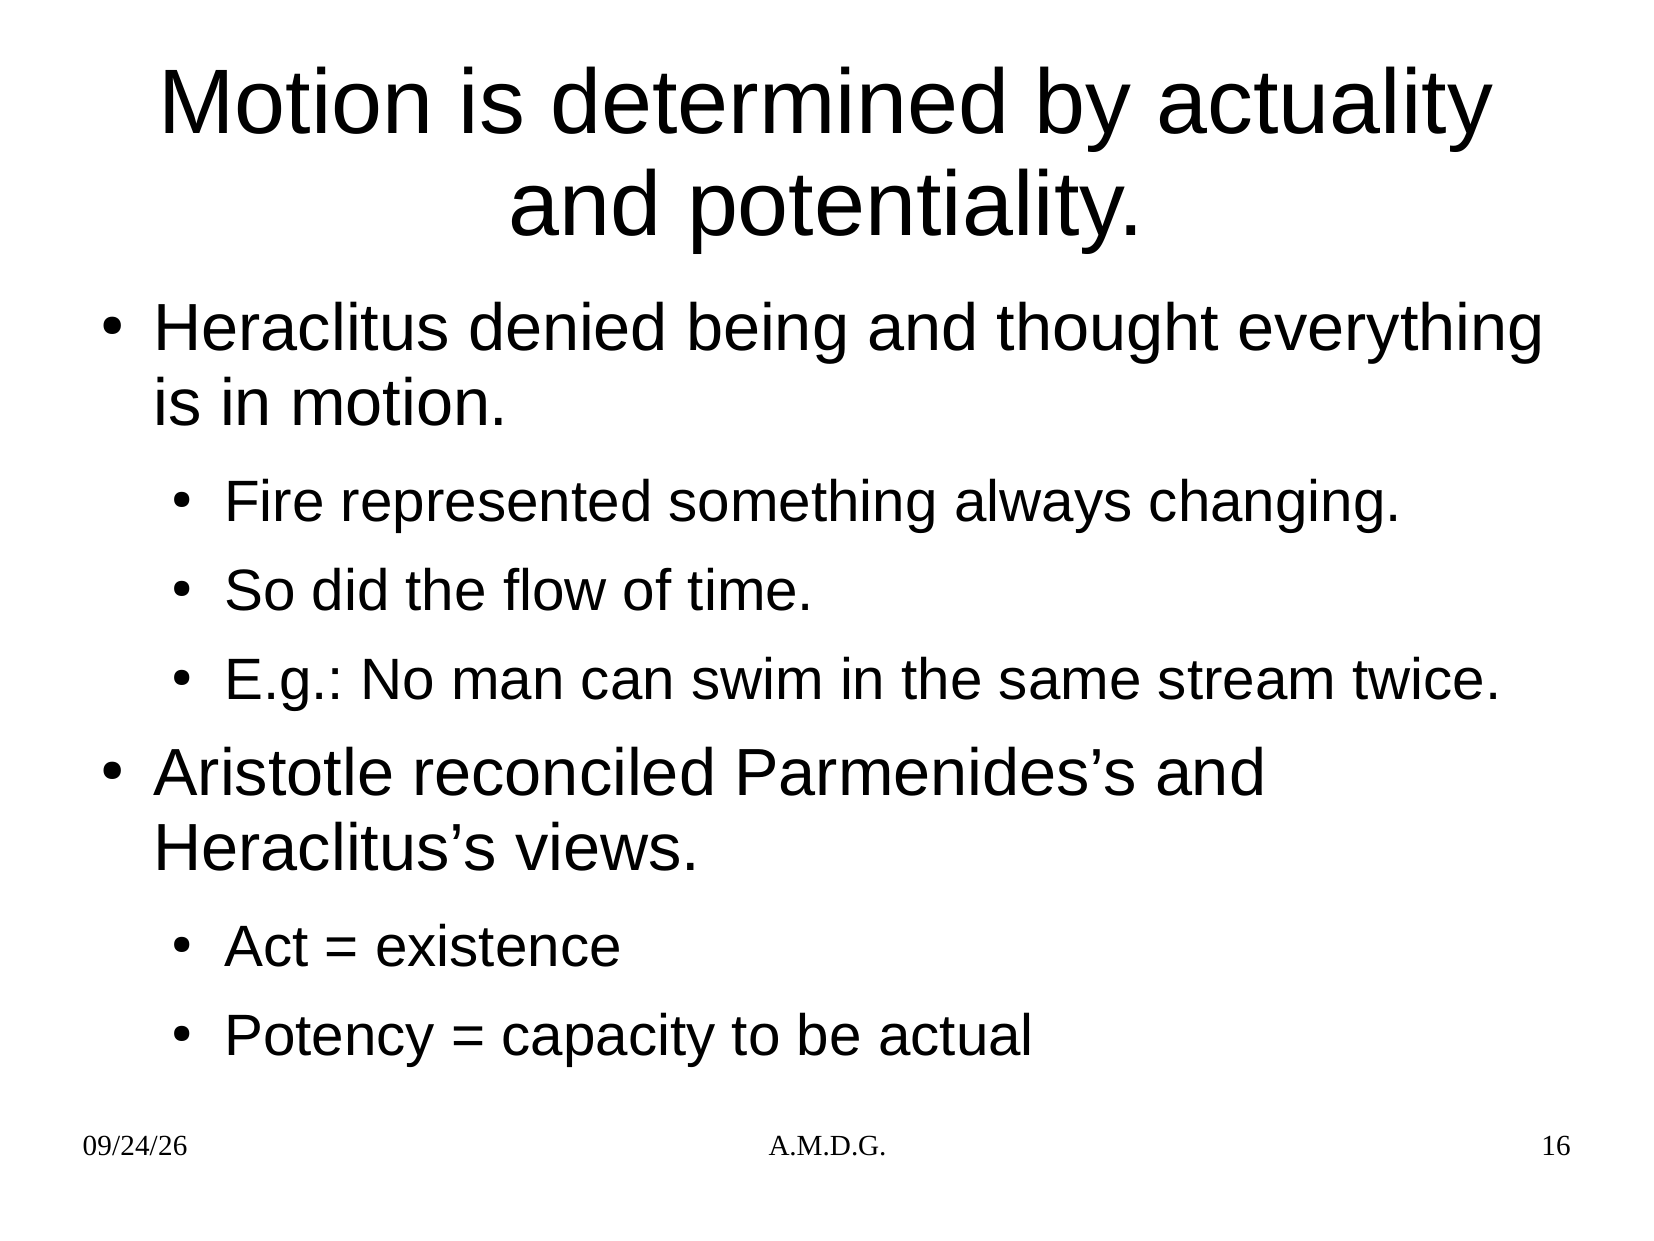

# Motion is determined by actuality and potentiality.
Heraclitus denied being and thought everything is in motion.
Fire represented something always changing.
So did the flow of time.
E.g.: No man can swim in the same stream twice.
Aristotle reconciled Parmenides’s and Heraclitus’s views.
Act = existence
Potency = capacity to be actual
A.M.D.G.
16